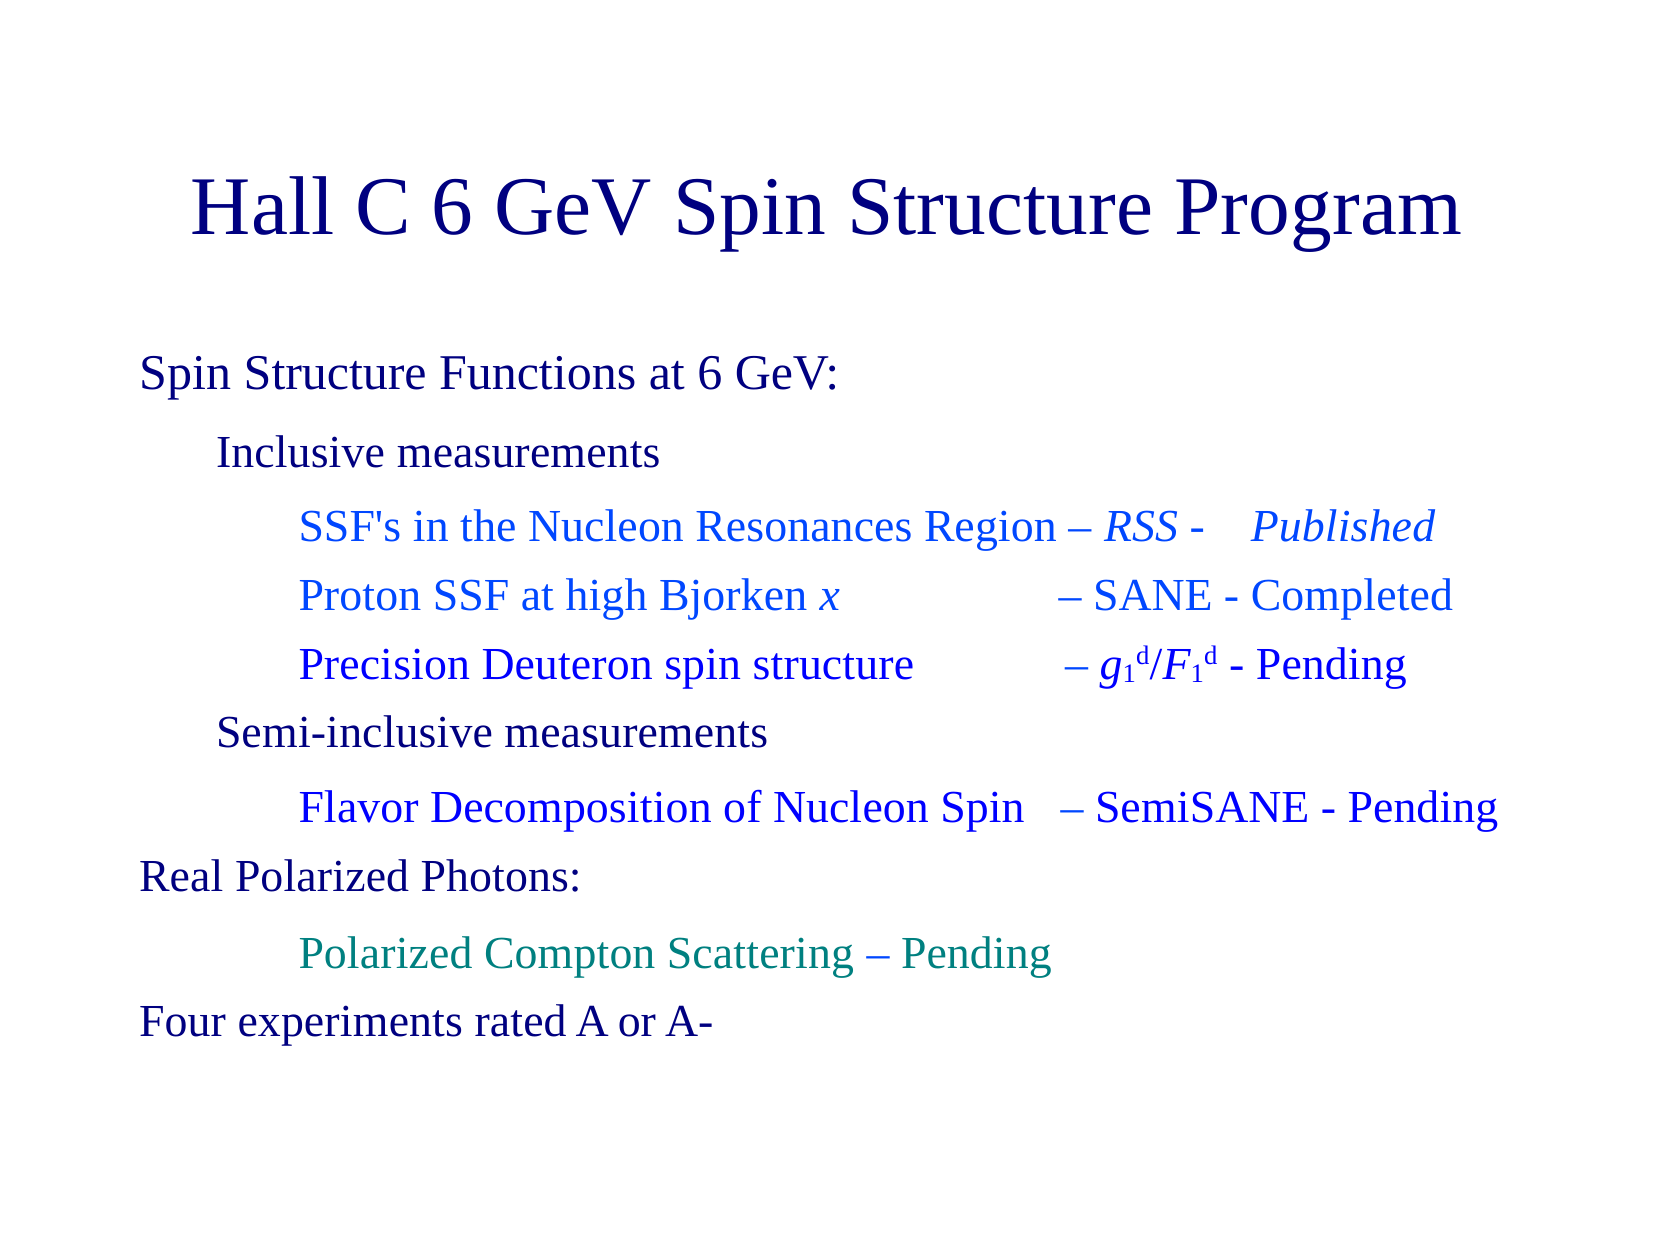

# Hall C 6 GeV Spin Structure Program
Spin Structure Functions at 6 GeV:
Inclusive measurements
SSF's in the Nucleon Resonances Region – RSS - Published
Proton SSF at high Bjorken x – SANE - Completed
Precision Deuteron spin structure – g1d/F1d - Pending
Semi-inclusive measurements
Flavor Decomposition of Nucleon Spin – SemiSANE - Pending
Real Polarized Photons:
Polarized Compton Scattering – Pending
Four experiments rated A or A-